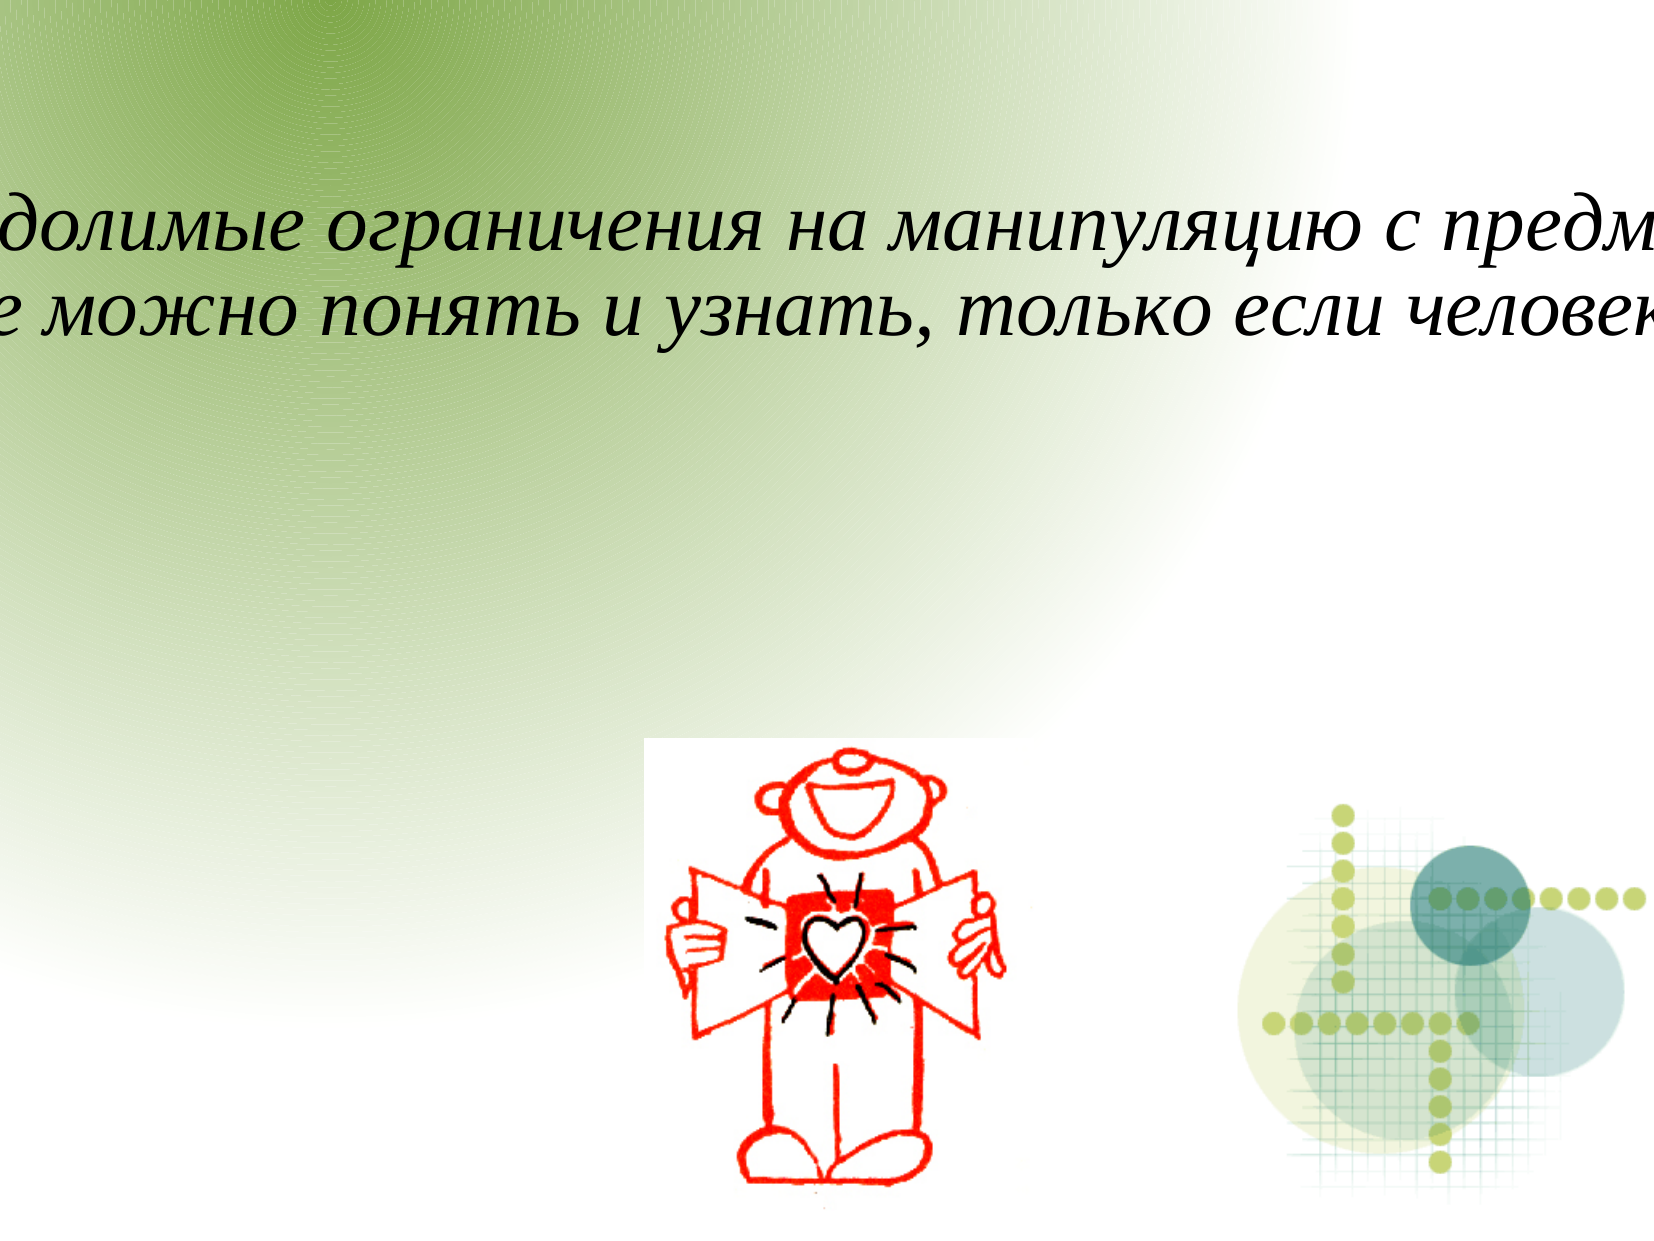

А в мире людей...
	В нем появляются почти уже непреодолимые ограничения на манипуляцию с предметом исследования.
	Что-то глубокое и важное в человеке можно понять и узнать, только если человек сам готов открыть тебе свою душу.